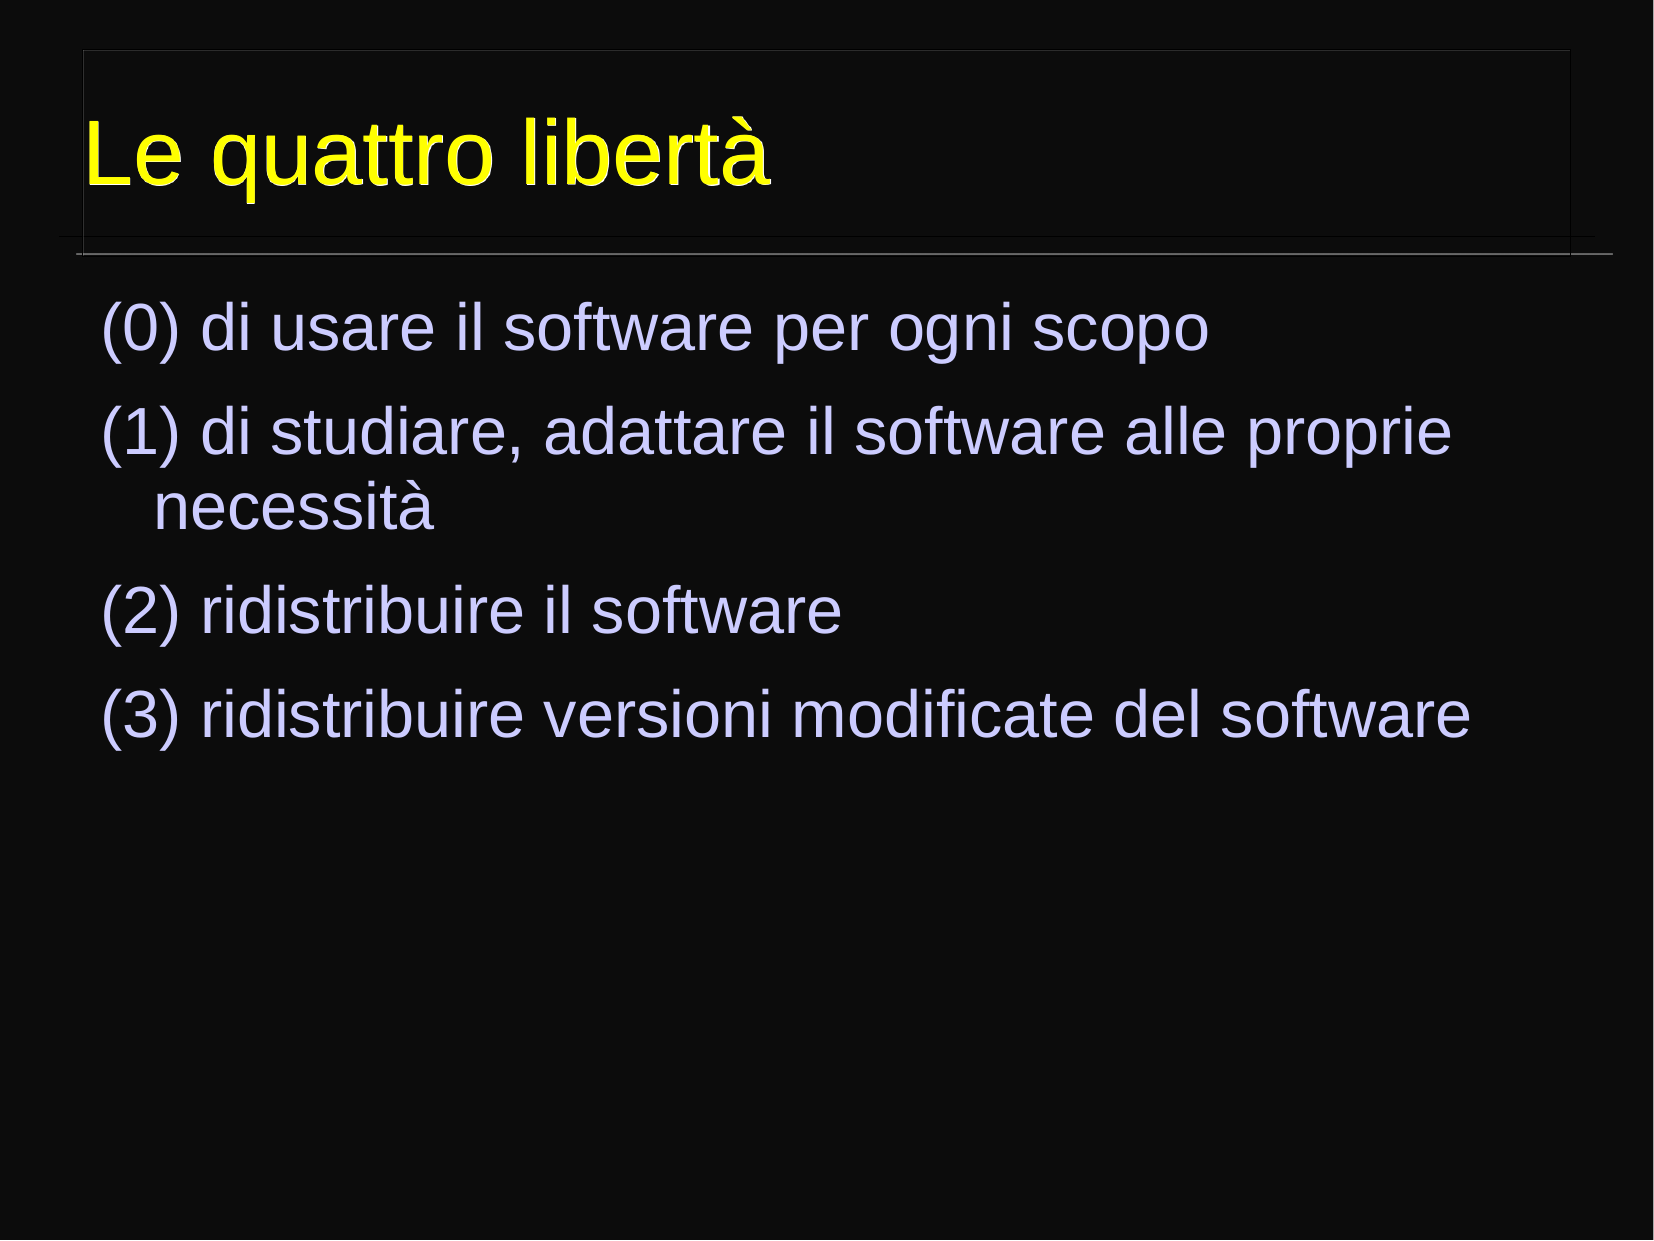

# Le quattro libertà
(0) di usare il software per ogni scopo
(1) di studiare, adattare il software alle proprie necessità
(2) ridistribuire il software
(3) ridistribuire versioni modificate del software